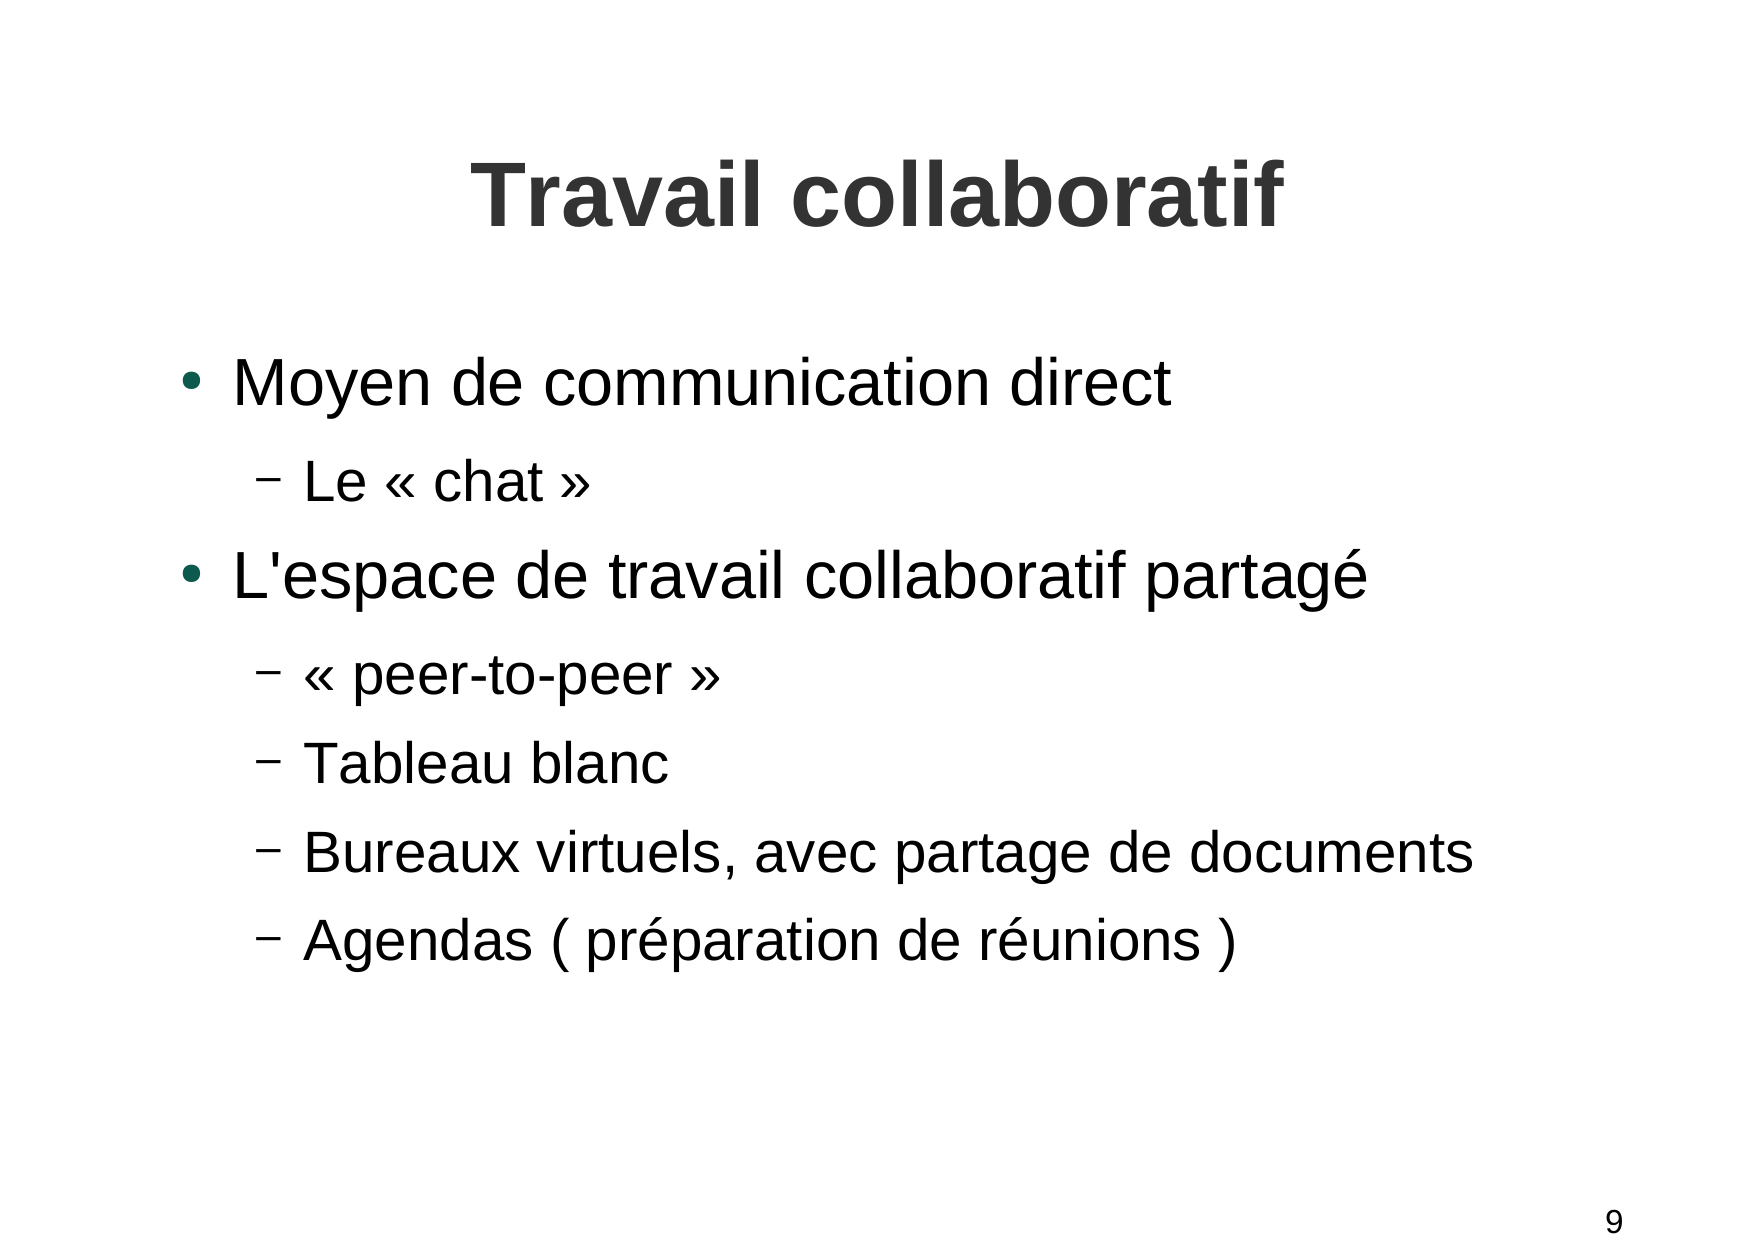

# Travail collaboratif
Moyen de communication direct
Le « chat »
L'espace de travail collaboratif partagé
« peer-to-peer »
Tableau blanc
Bureaux virtuels, avec partage de documents
Agendas ( préparation de réunions )